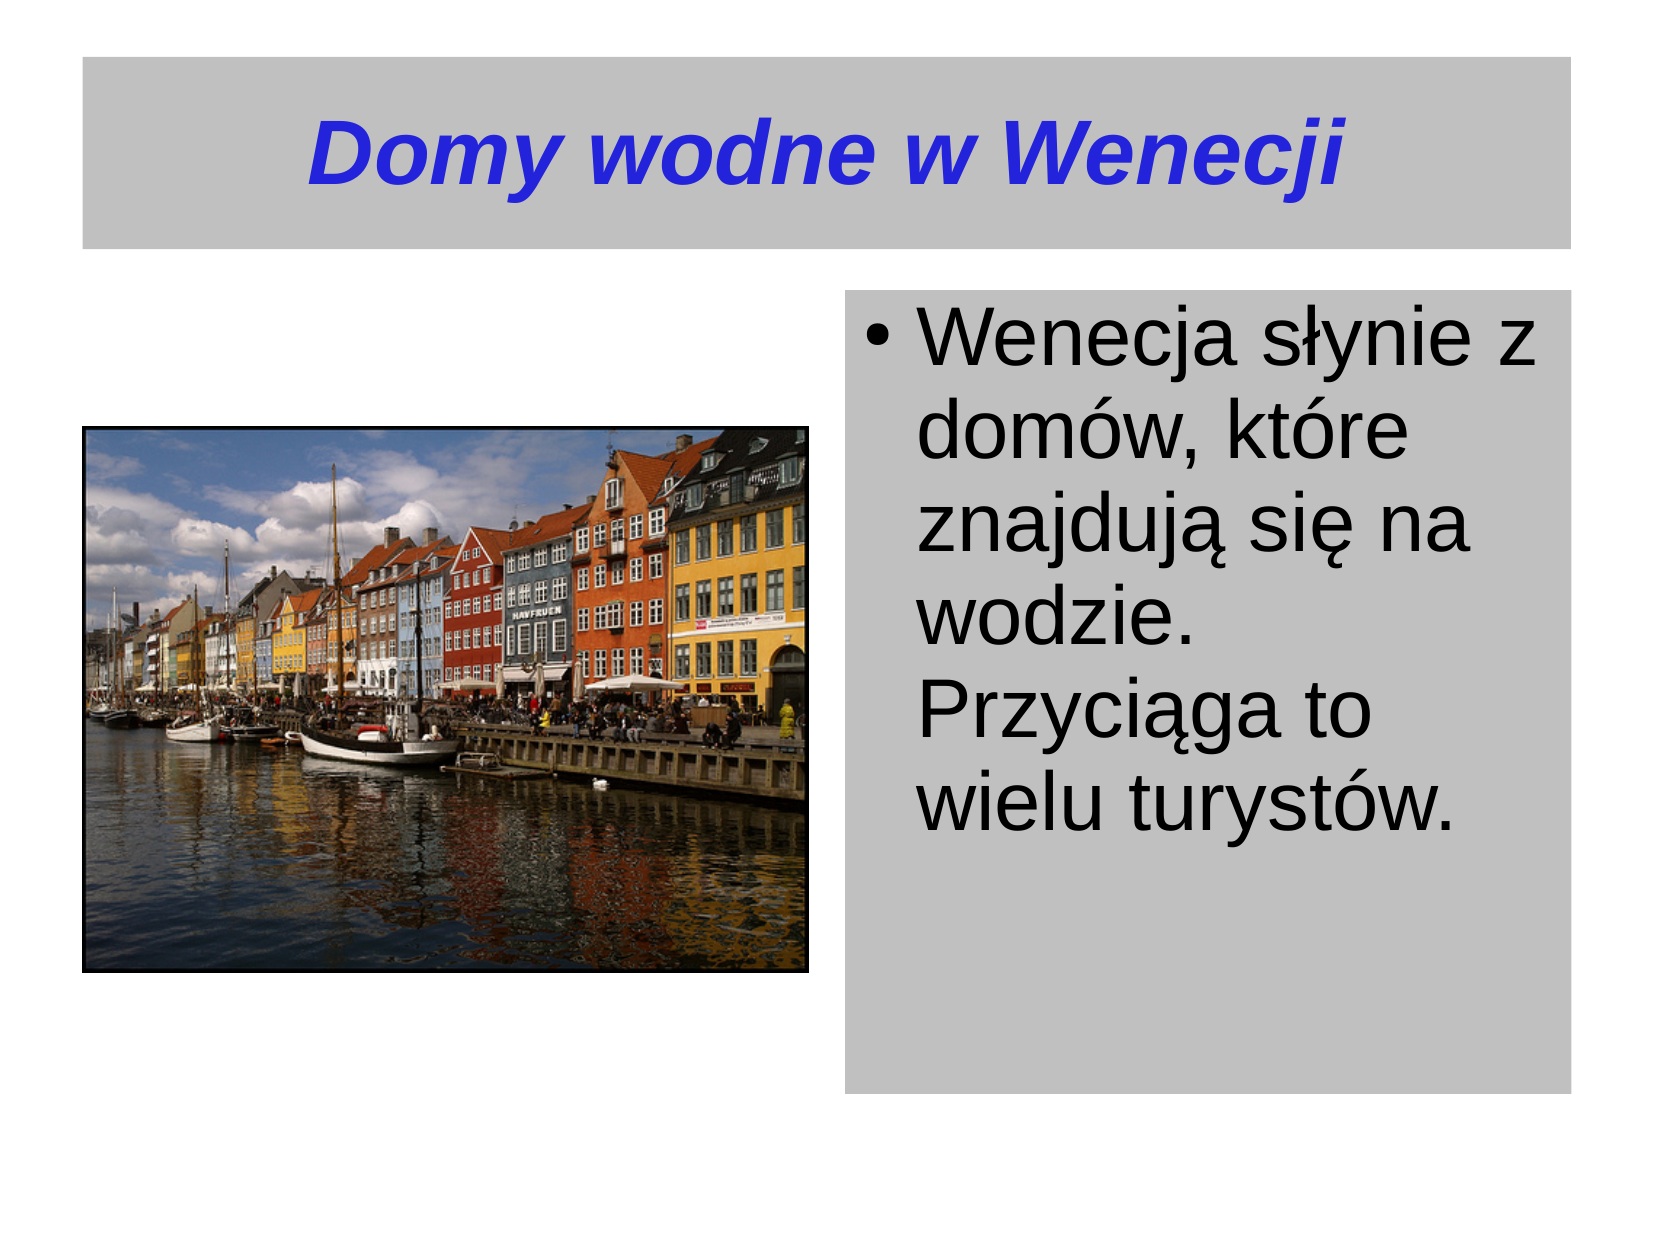

# Domy wodne w Wenecji
Wenecja słynie z domów, które znajdują się na wodzie. Przyciąga to wielu turystów.